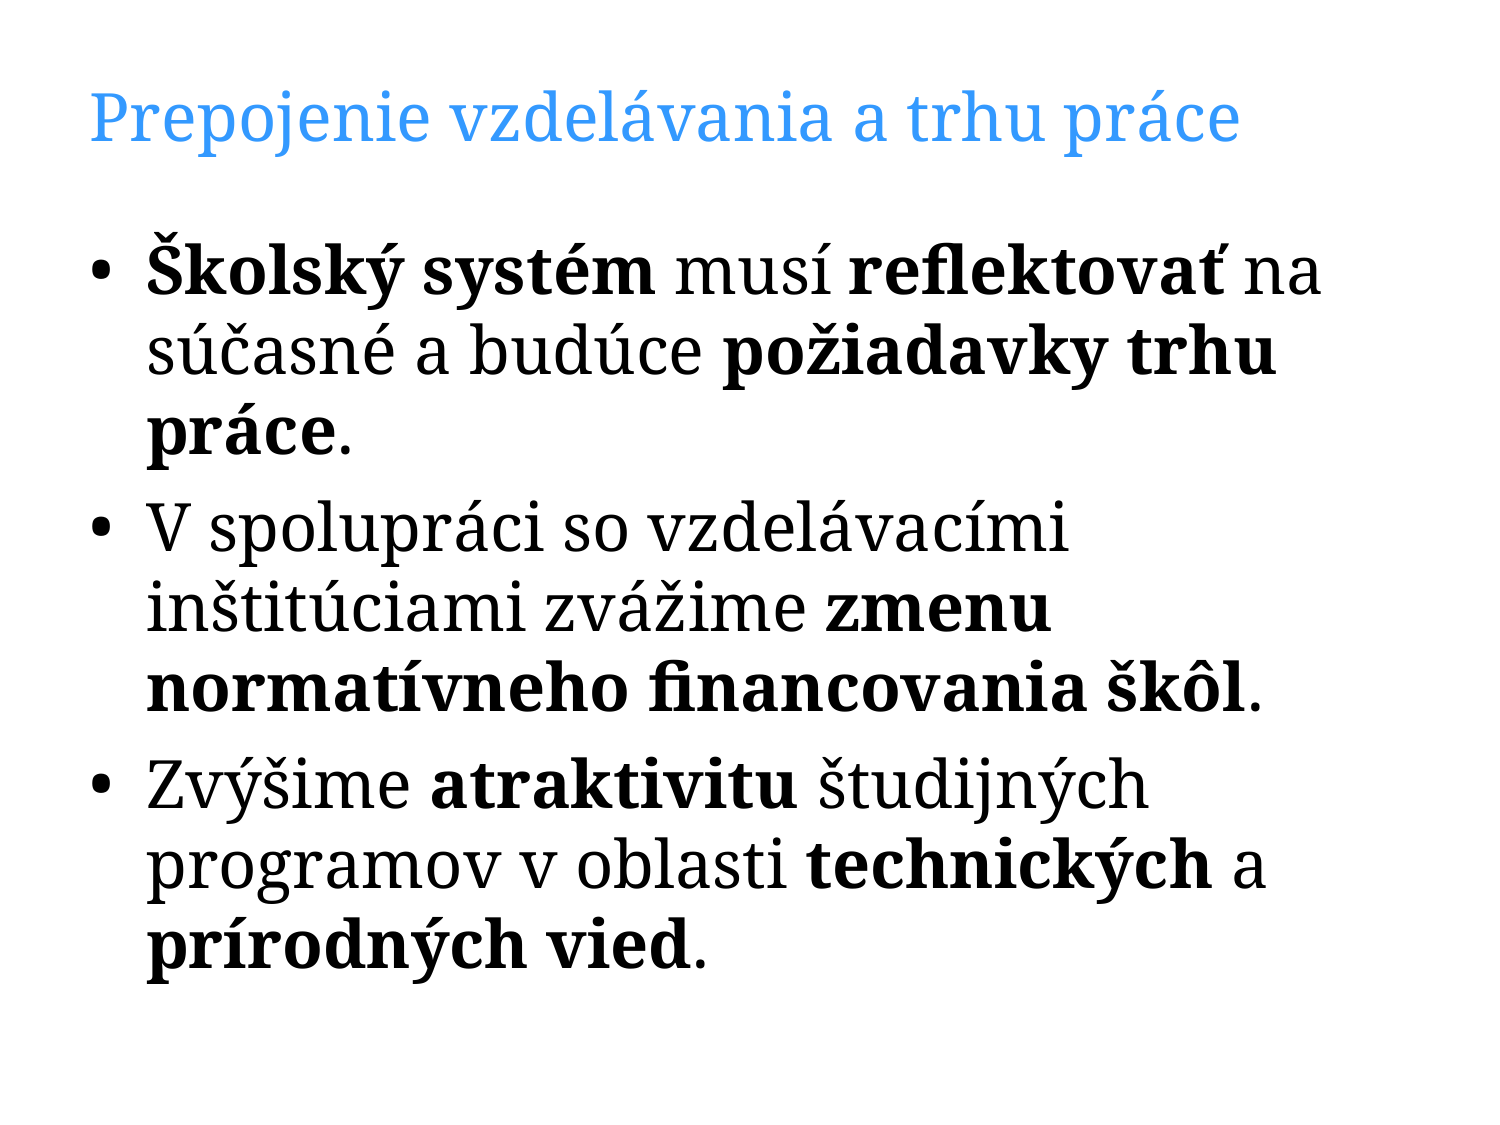

# Prepojenie vzdelávania a trhu práce
Školský systém musí reflektovať na súčasné a budúce požiadavky trhu práce.
V spolupráci so vzdelávacími inštitúciami zvážime zmenu normatívneho financovania škôl.
Zvýšime atraktivitu študijných programov v oblasti technických a prírodných vied.